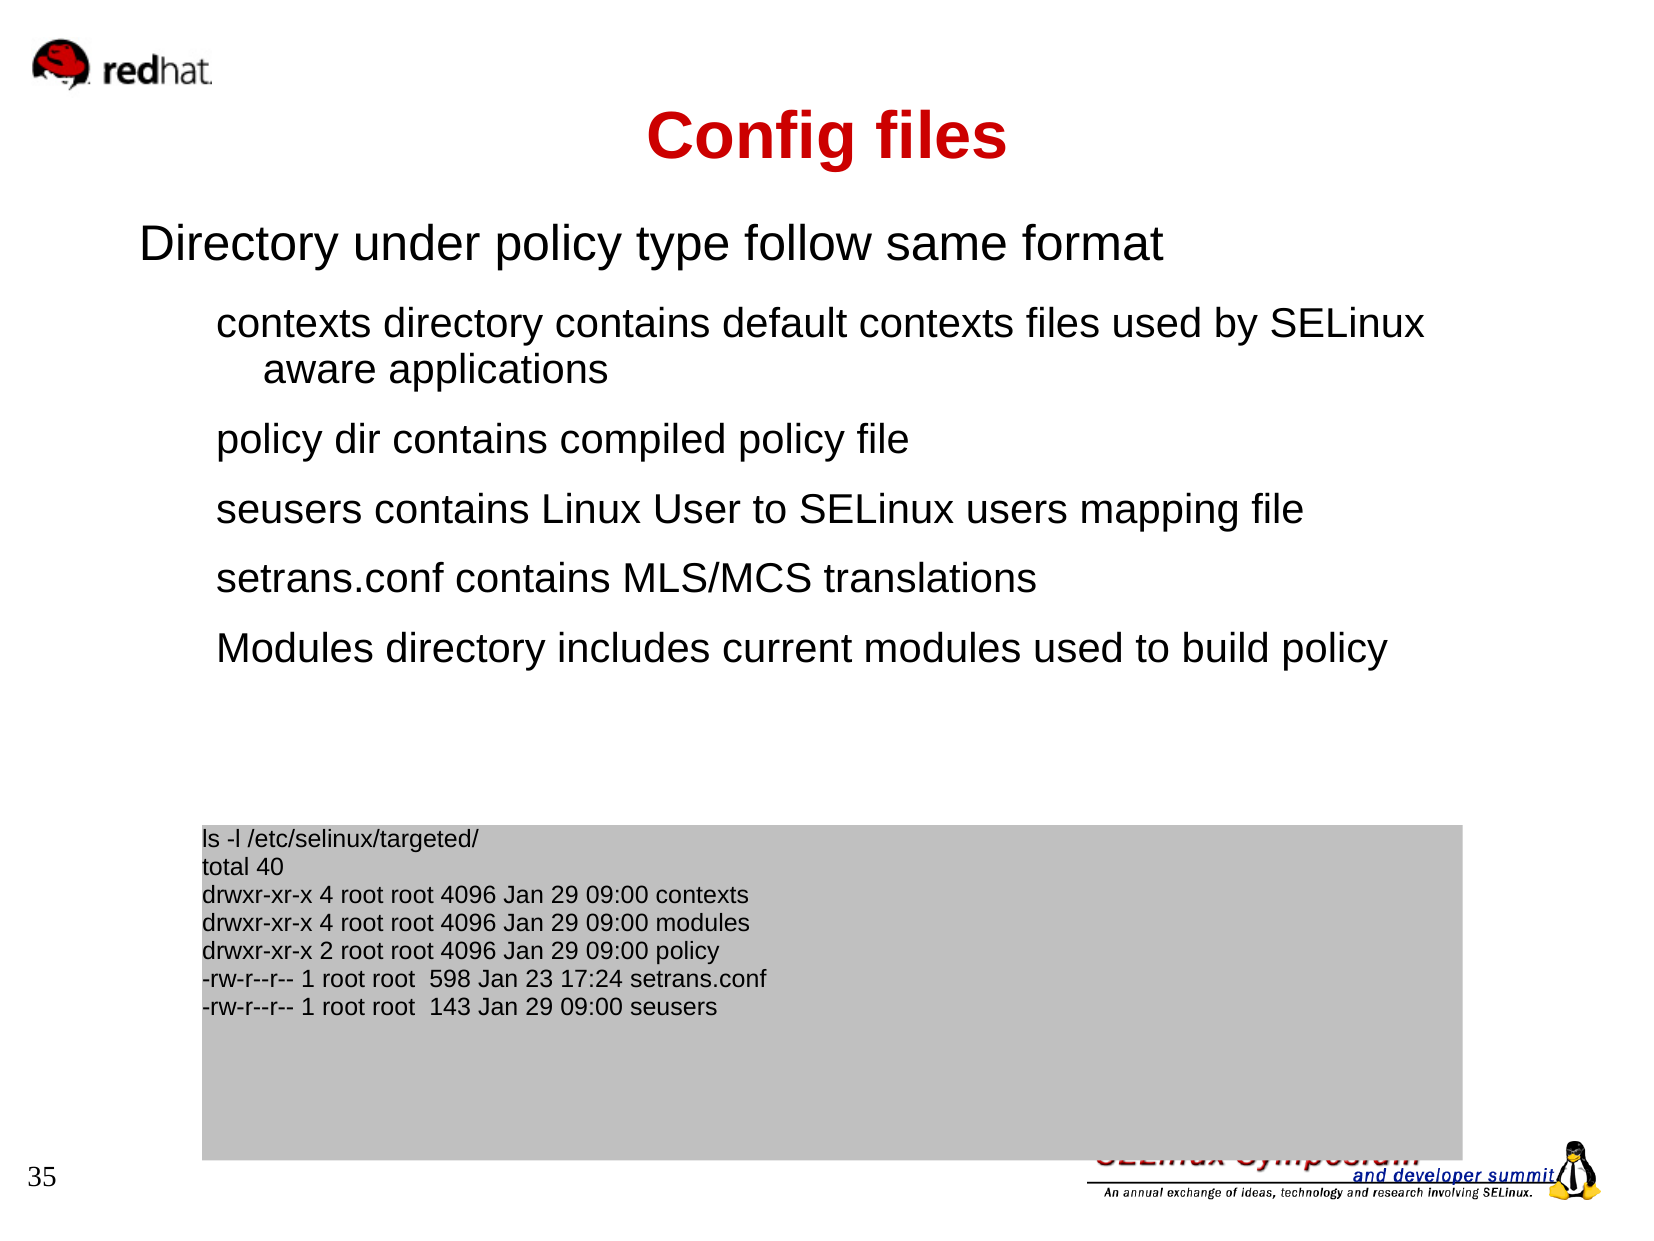

# Config files
Directory under policy type follow same format
contexts directory contains default contexts files used by SELinux aware applications
policy dir contains compiled policy file
seusers contains Linux User to SELinux users mapping file
setrans.conf contains MLS/MCS translations
Modules directory includes current modules used to build policy
ls -l /etc/selinux/targeted/
total 40
drwxr-xr-x 4 root root 4096 Jan 29 09:00 contexts
drwxr-xr-x 4 root root 4096 Jan 29 09:00 modules
drwxr-xr-x 2 root root 4096 Jan 29 09:00 policy
-rw-r--r-- 1 root root 598 Jan 23 17:24 setrans.conf
-rw-r--r-- 1 root root 143 Jan 29 09:00 seusers